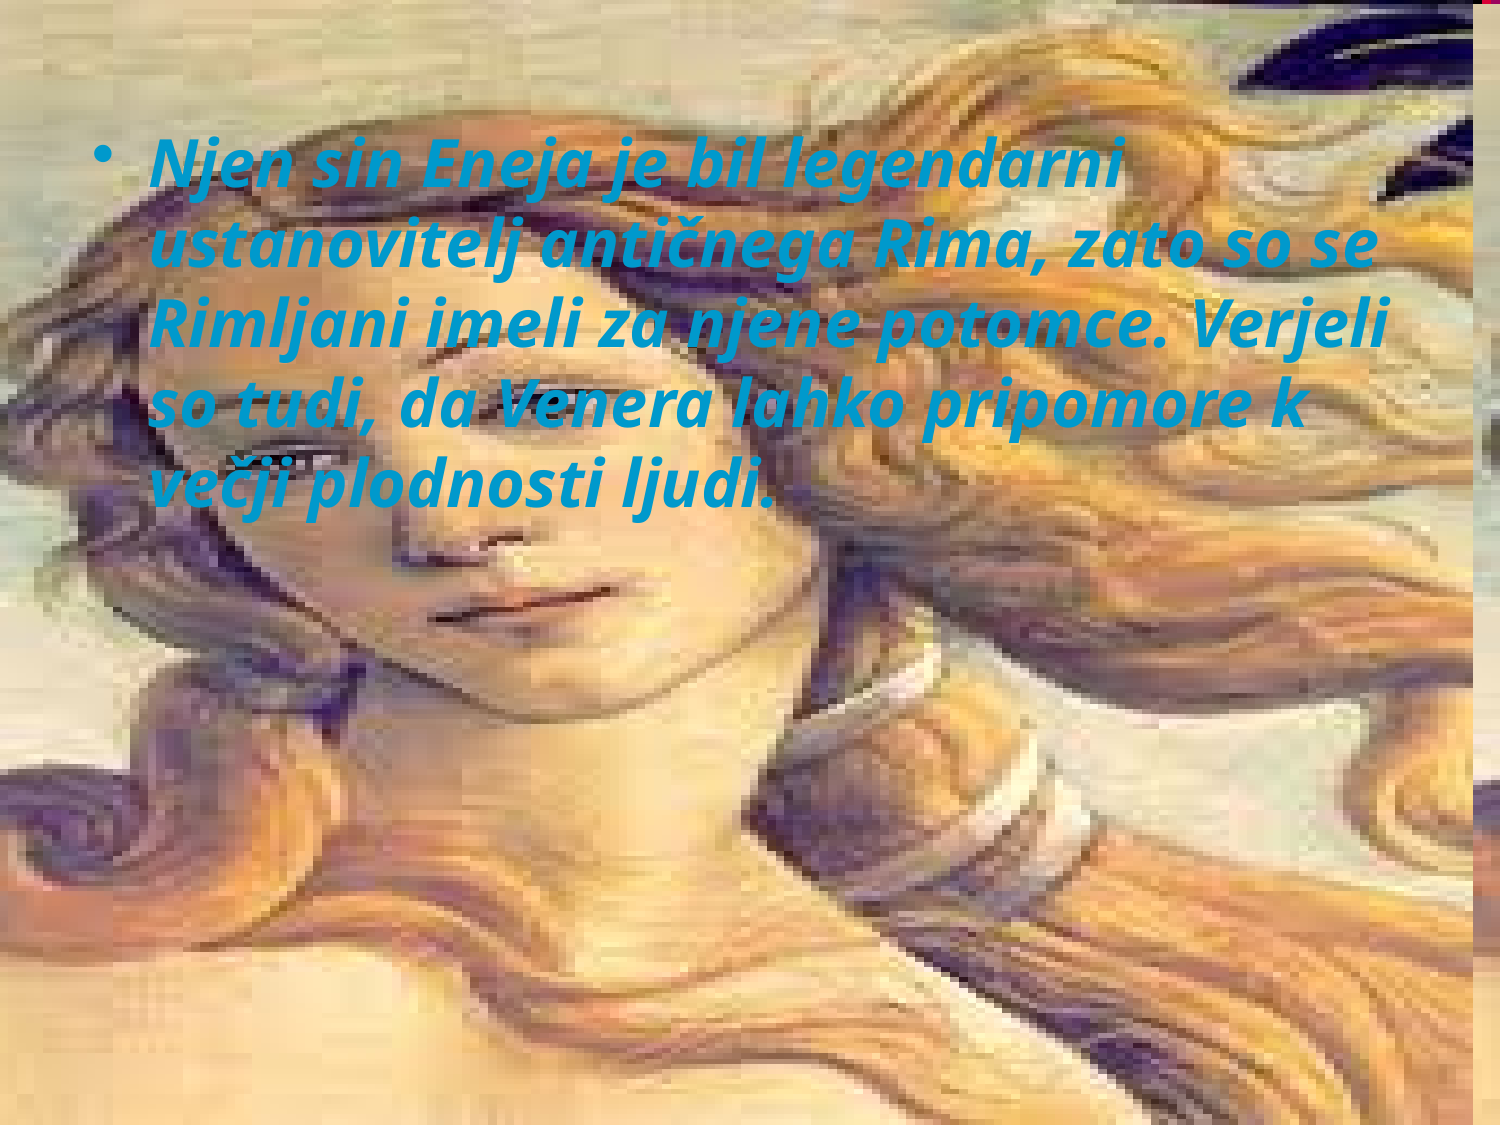

# Njen sin Eneja je bil legendarni ustanovitelj antičnega Rima, zato so se Rimljani imeli za njene potomce. Verjeli so tudi, da Venera lahko pripomore k večji plodnosti ljudi.